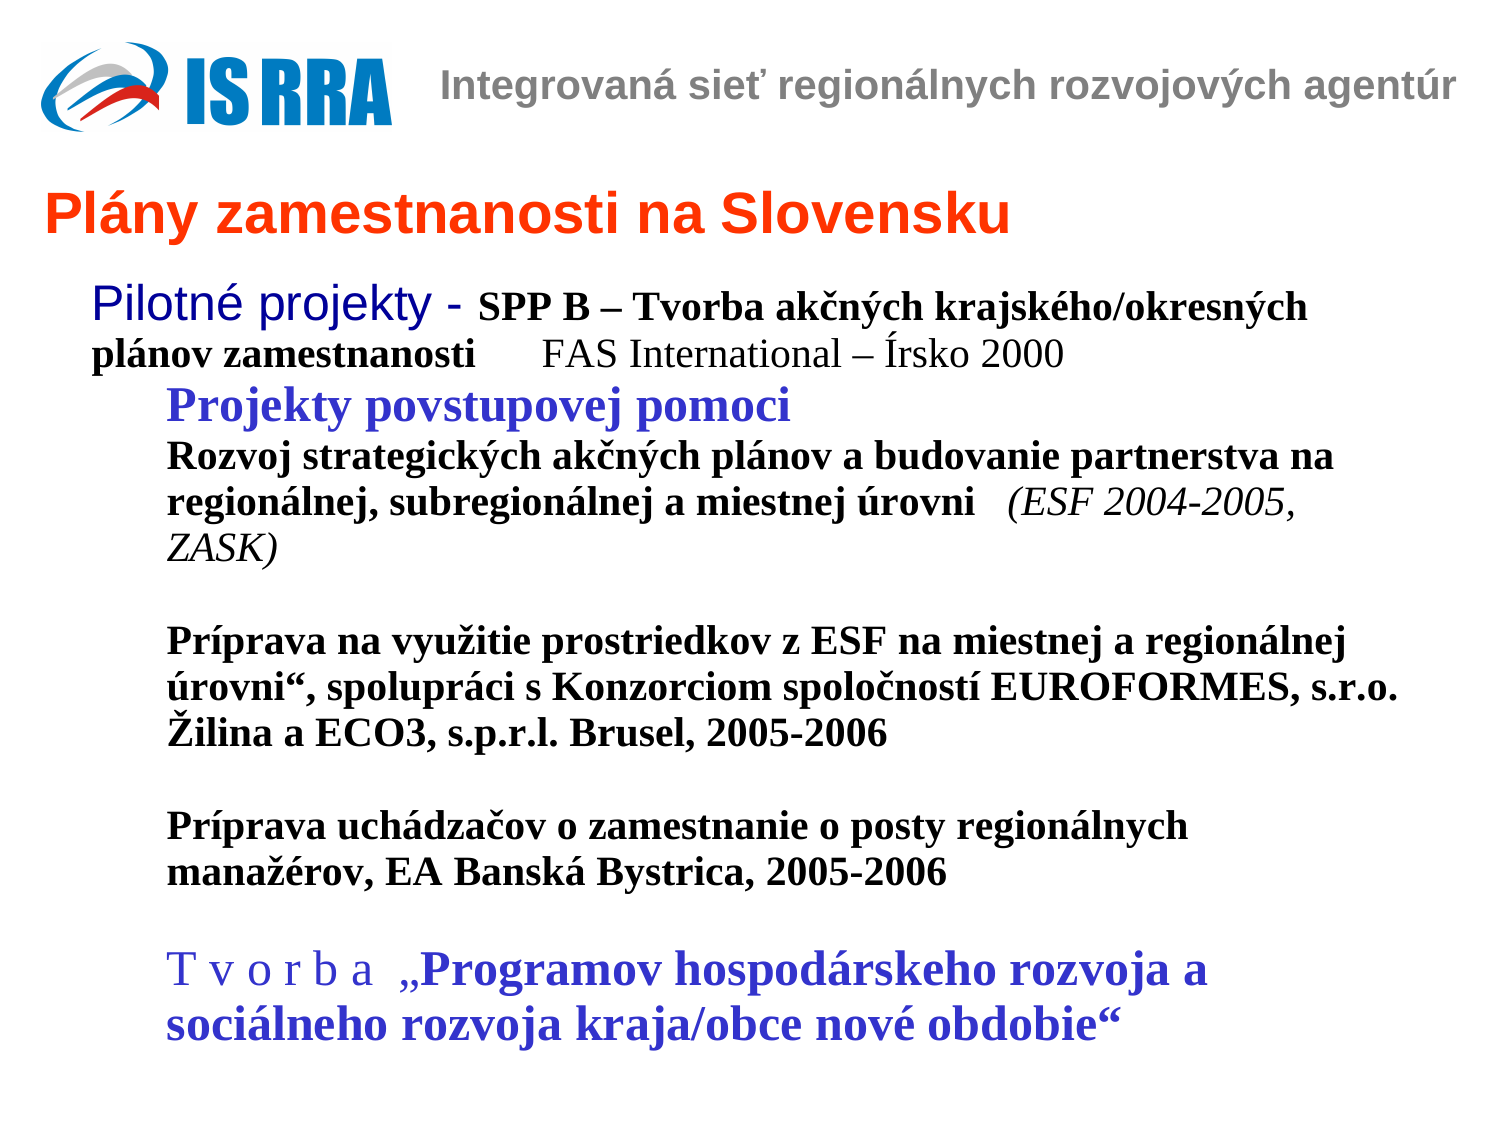

Integrovaná sieť regionálnych rozvojových agentúr
Plány zamestnanosti na Slovensku
Pilotné projekty - SPP B – Tvorba akčných krajského/okresných plánov zamestnanosti 	FAS International – Írsko 2000
Projekty povstupovej pomoci
Rozvoj strategických akčných plánov a budovanie partnerstva na regionálnej, subregionálnej a miestnej úrovni (ESF 2004-2005, ZASK)
Príprava na využitie prostriedkov z ESF na miestnej a regionálnej úrovni“, spolupráci s Konzorciom spoločností EUROFORMES, s.r.o. Žilina a ECO3, s.p.r.l. Brusel, 2005-2006
Príprava uchádzačov o zamestnanie o posty regionálnych manažérov, EA Banská Bystrica, 2005-2006
T v o r b a „Programov hospodárskeho rozvoja a sociálneho rozvoja kraja/obce nové obdobie“